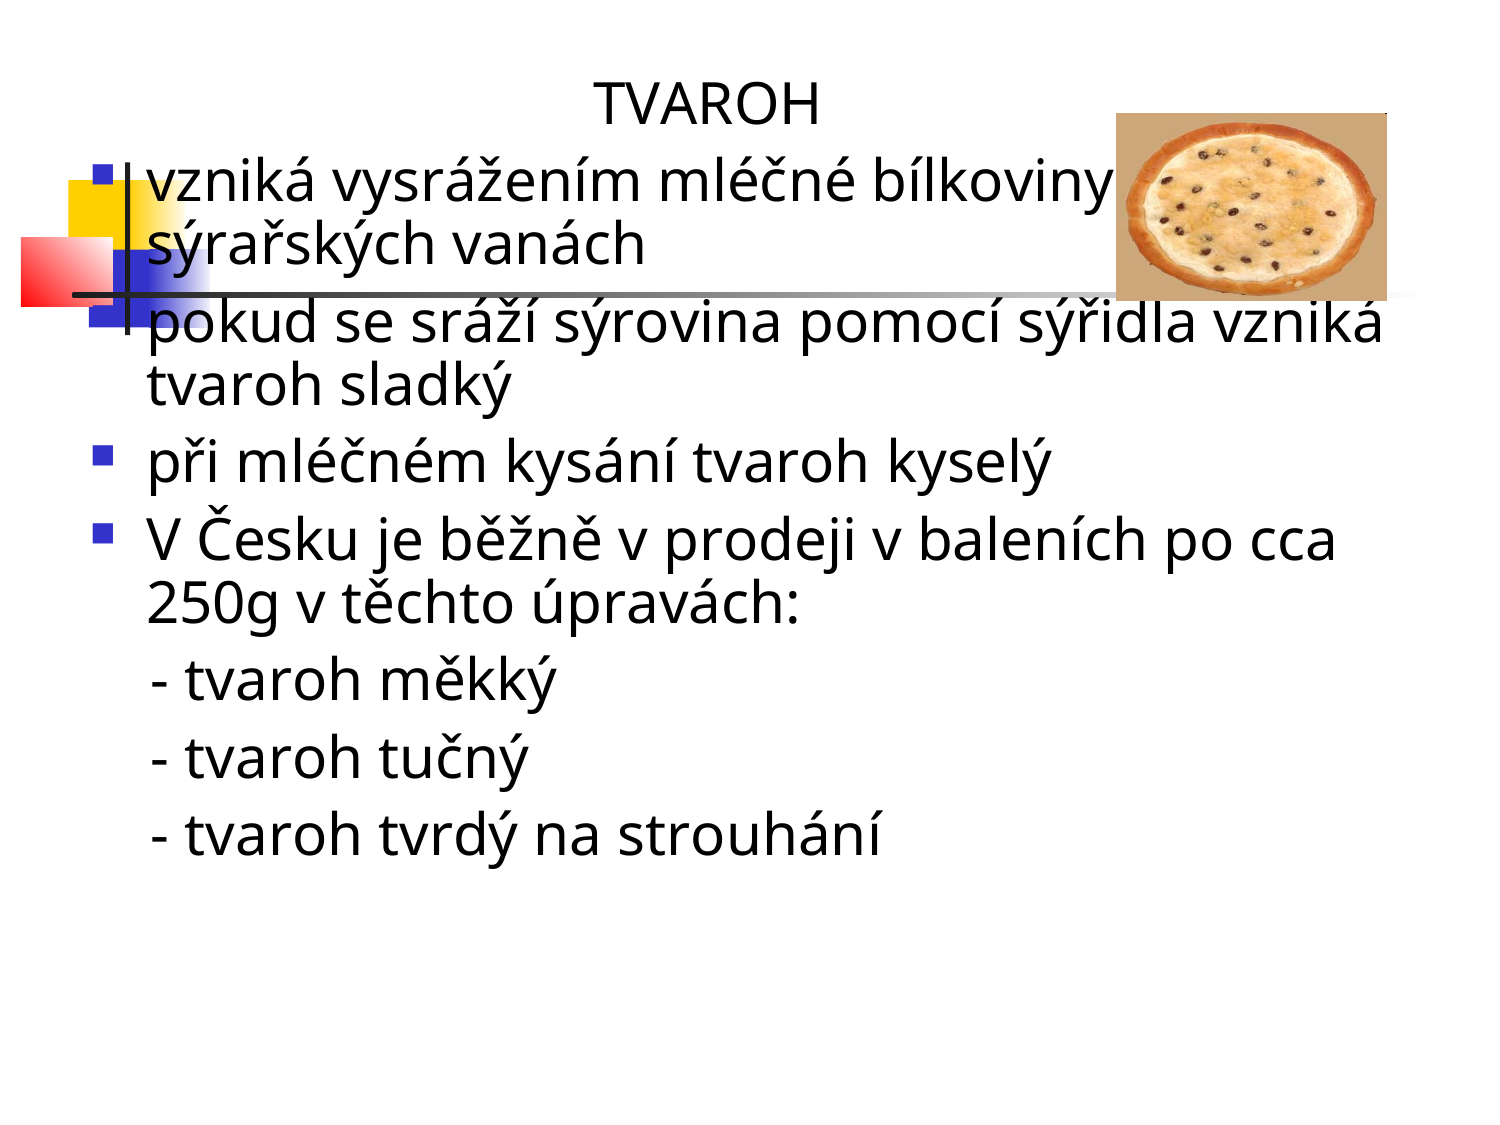

# TVAROH
vzniká vysrážením mléčné bílkoviny v sýrařských vanách
pokud se sráží sýrovina pomocí sýřidla vzniká tvaroh sladký
při mléčném kysání tvaroh kyselý
V Česku je běžně v prodeji v baleních po cca 250g v těchto úpravách:
 - tvaroh měkký
 - tvaroh tučný
 - tvaroh tvrdý na strouhání